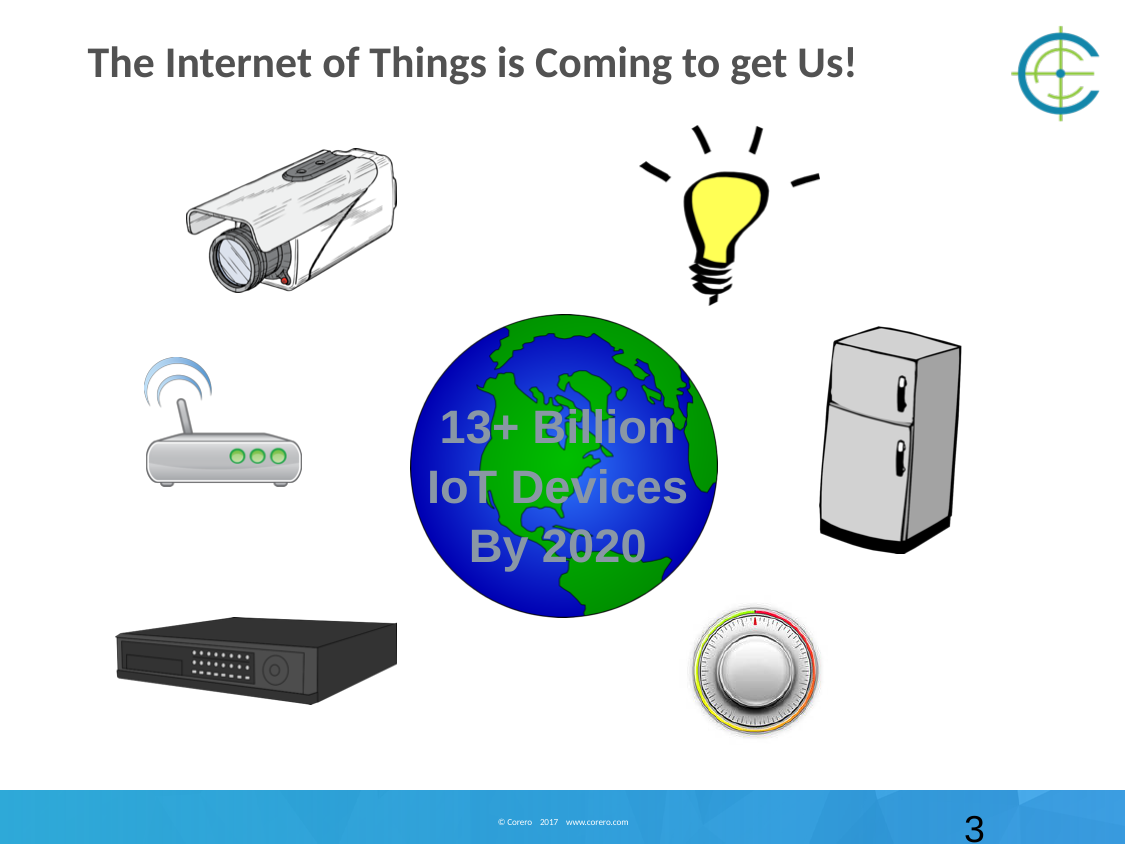

# The Internet of Things is Coming to get Us!
13+ Billion
IoT Devices
By 2020